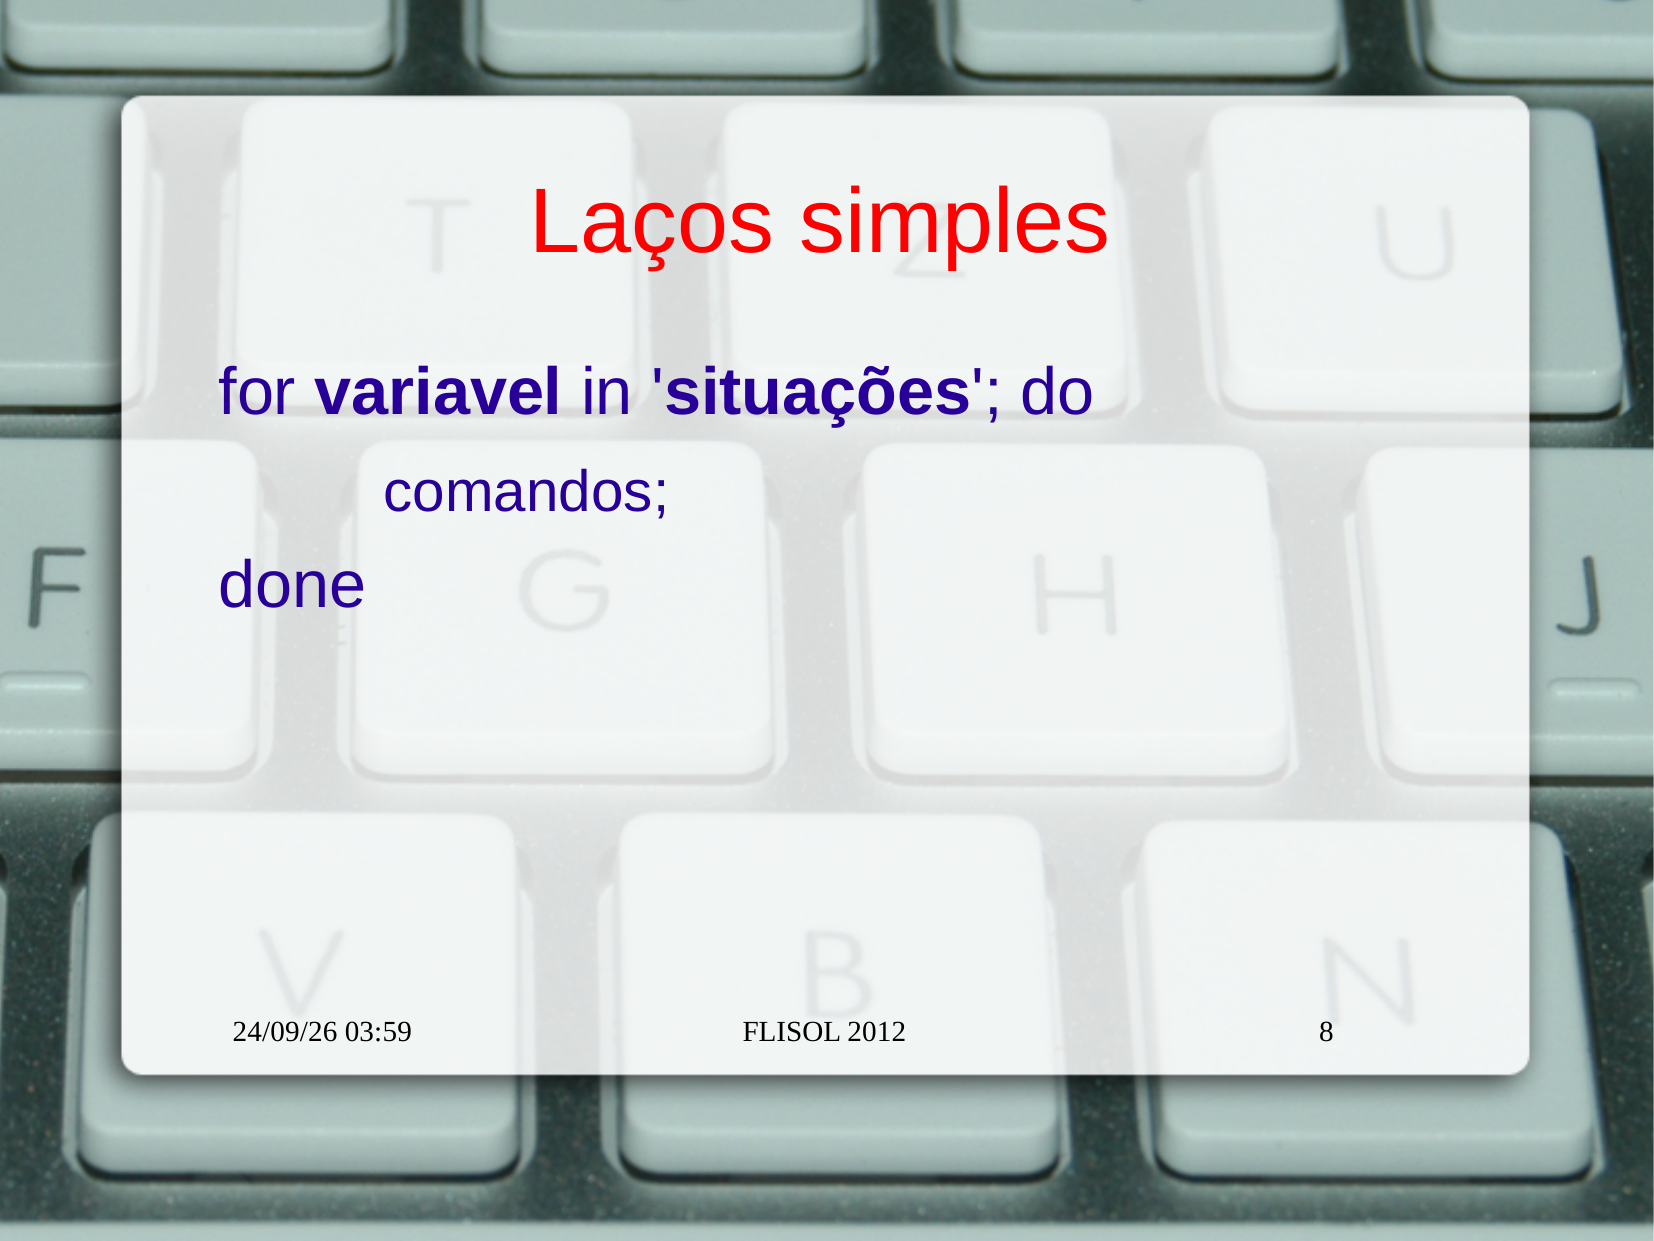

# Laços simples
for variavel in 'situações'; do
comandos;
done
FLISOL 2012
8